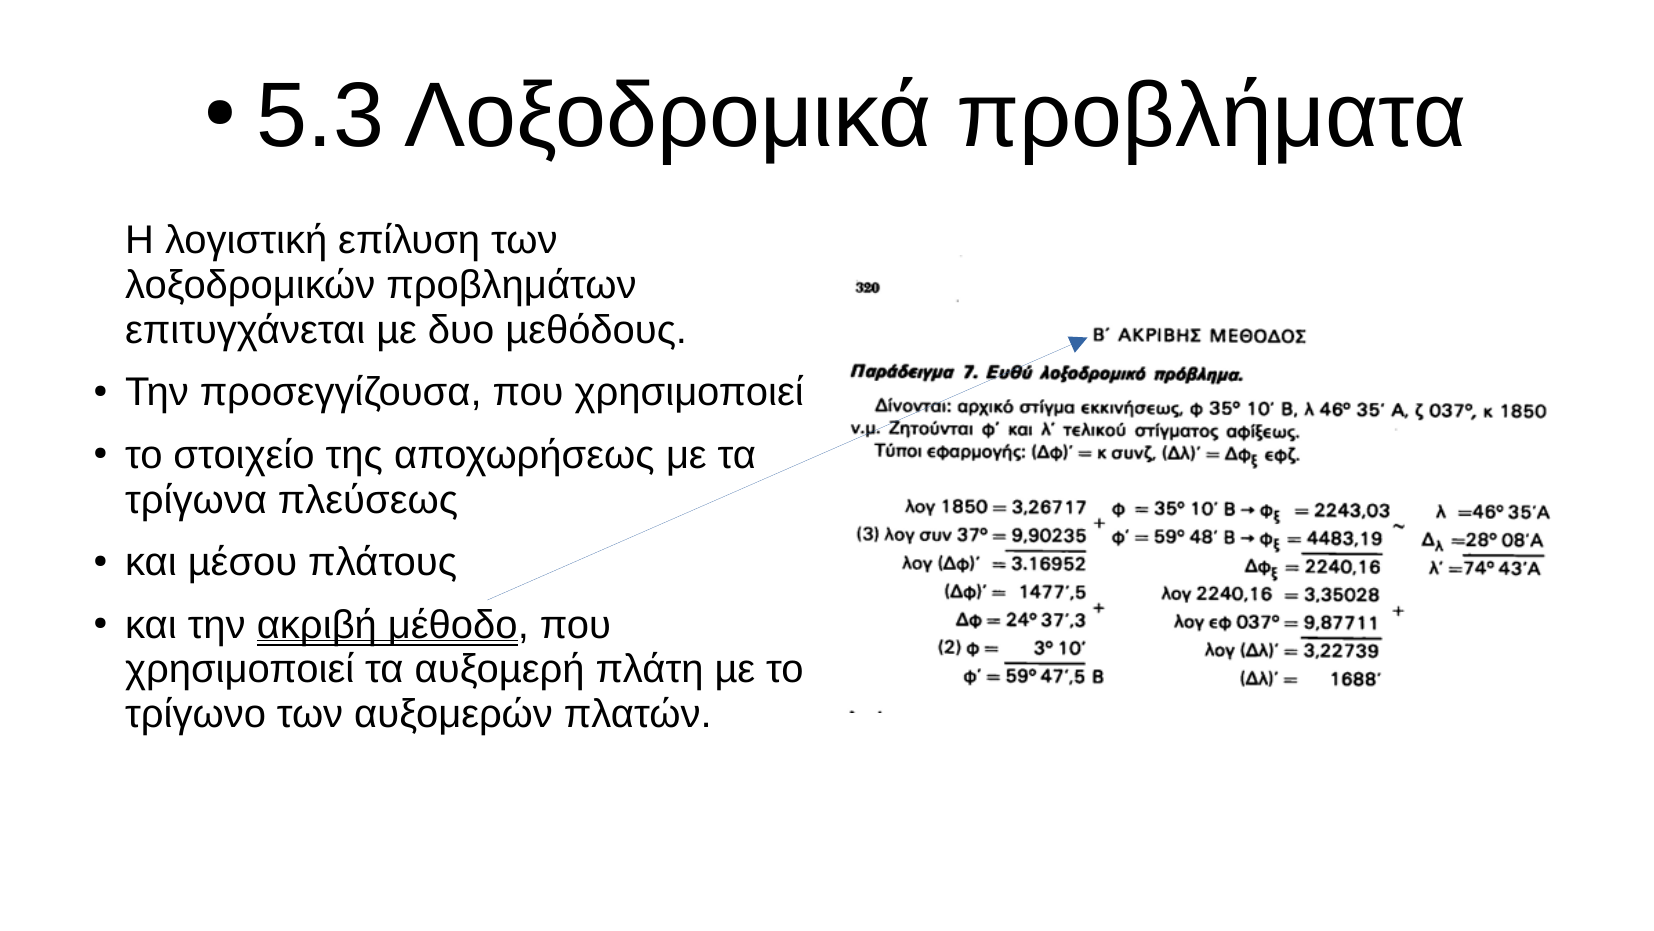

# 5.3 Λοξοδρομικά προβλήματα
Η λογιστική επίλυση των λοξοδρομικών προβλημάτων επιτυγχάνεται µε δυο µεθόδους.
Την προσεγγίζουσα, που χρησιμοποιεί
το στοιχείο της αποχωρήσεως με τα τρίγωνα πλεύσεως
και µέσου πλάτους
και την ακριβή μέθοδο, που χρησιμοποιεί τα αυξοµερή πλάτη µε το τρίγωνο των αυξομερών πλατών.